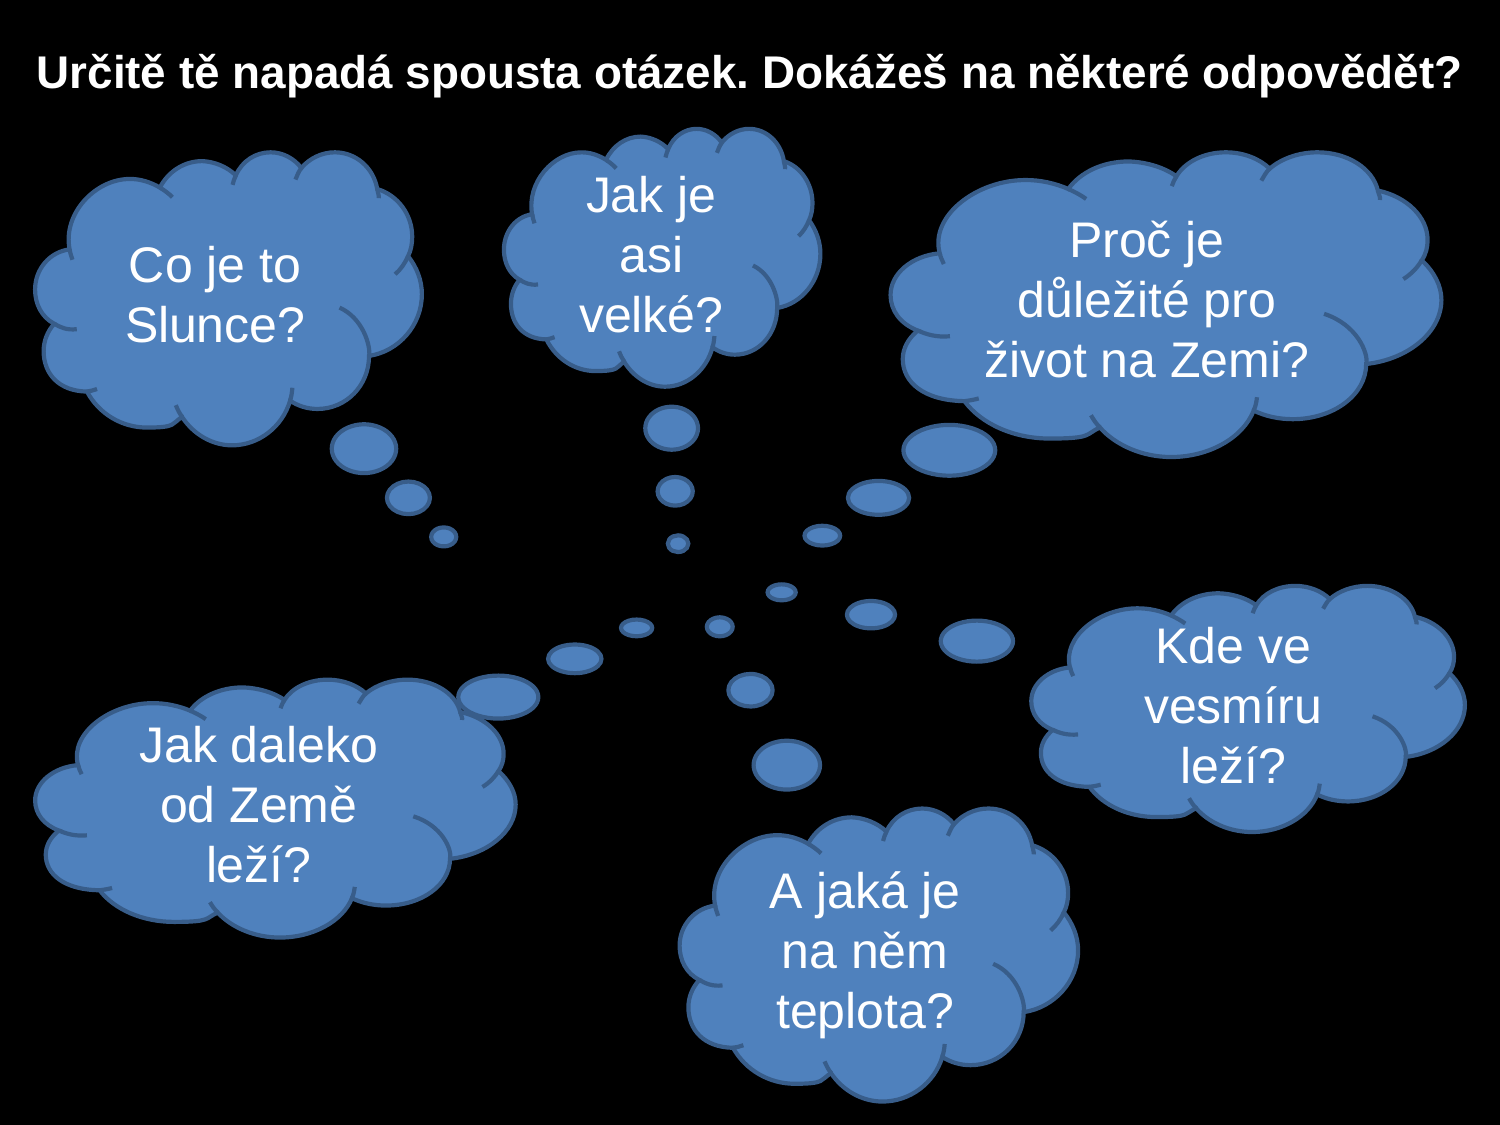

Určitě tě napadá spousta otázek. Dokážeš na některé odpovědět?
Jak je asi velké?
Co je to Slunce?
Proč je důležité pro život na Zemi?
Kde ve vesmíru leží?
Jak daleko od Země leží?
A jaká je na něm teplota?